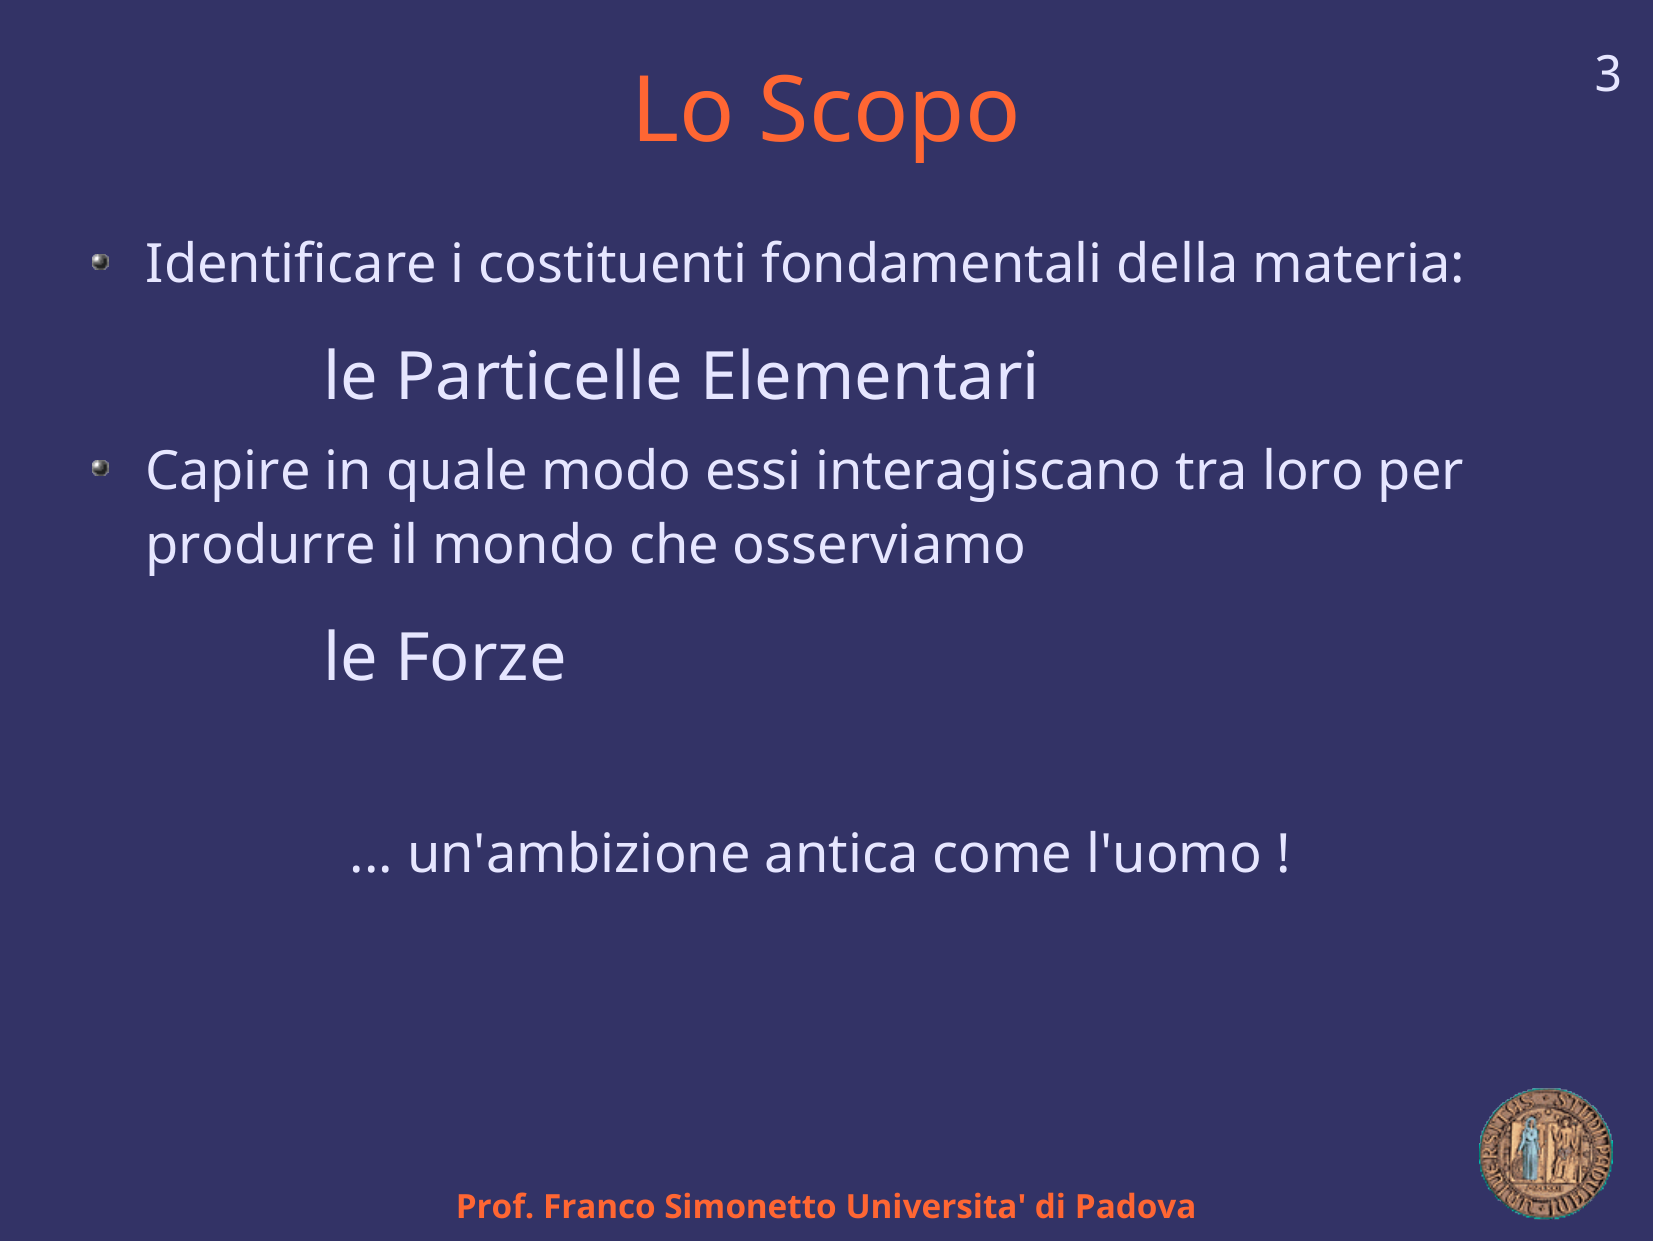

3
# Lo Scopo
Identificare i costituenti fondamentali della materia:
le Particelle Elementari
Capire in quale modo essi interagiscano tra loro per produrre il mondo che osserviamo
le Forze
... un'ambizione antica come l'uomo !